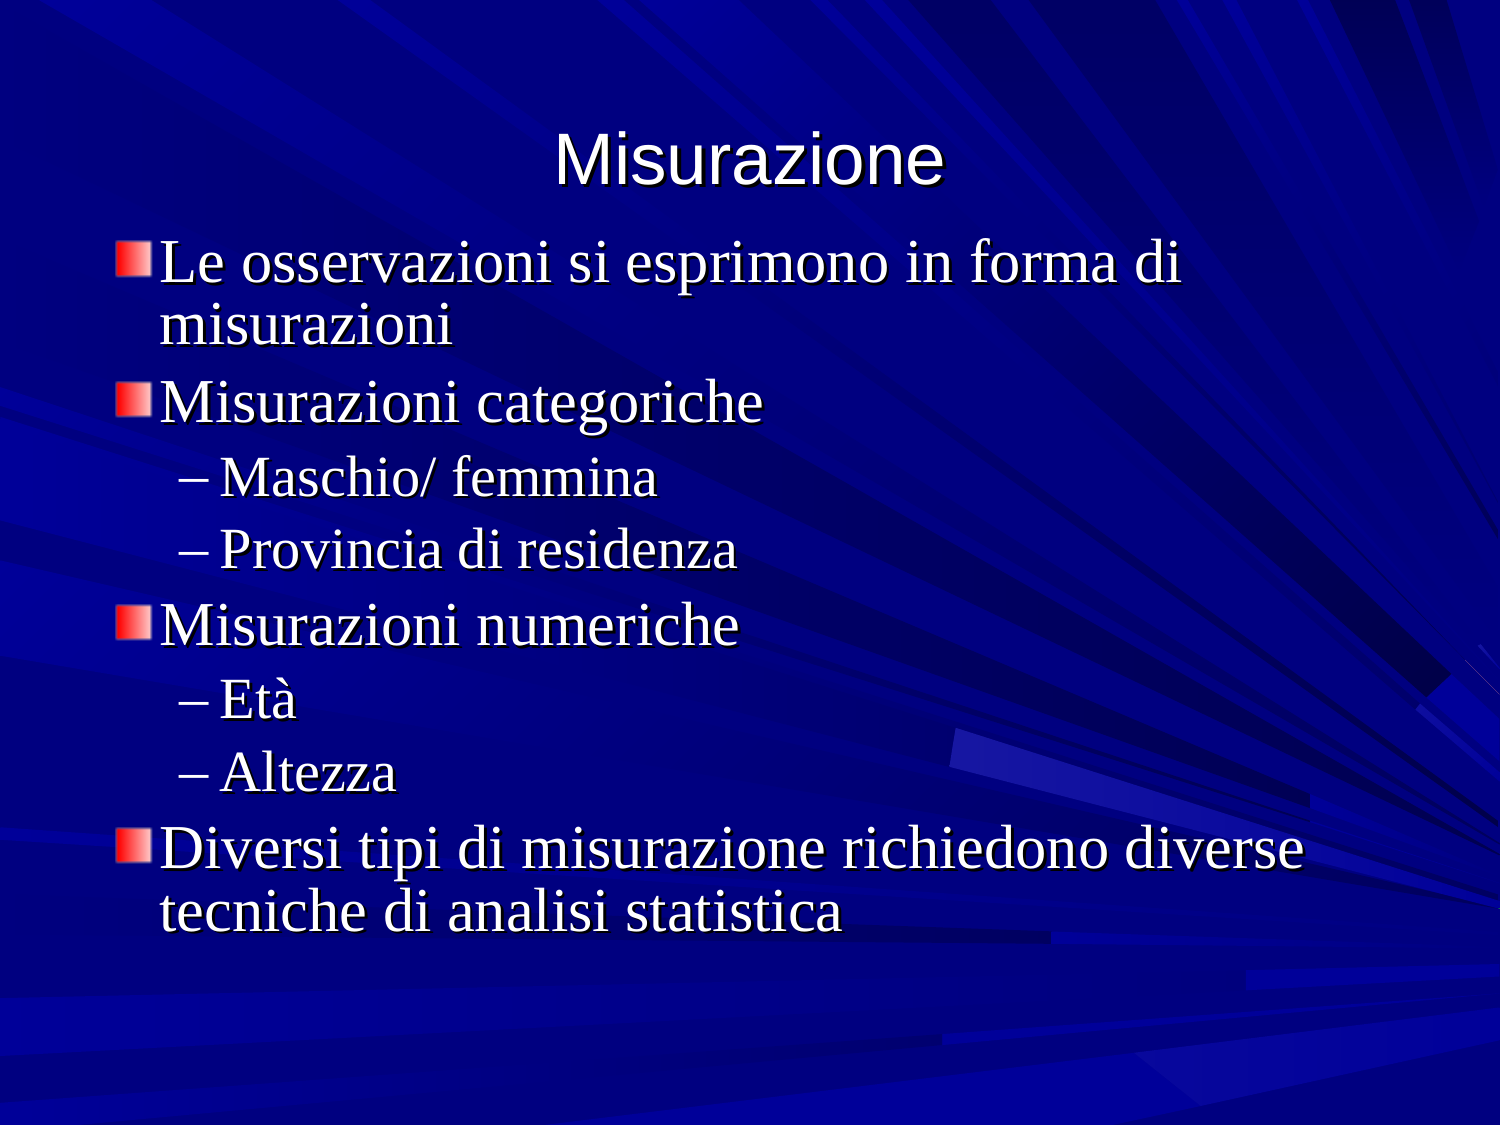

# Misurazione
Le osservazioni si esprimono in forma di misurazioni
Misurazioni categoriche
Maschio/ femmina
Provincia di residenza
Misurazioni numeriche
Età
Altezza
Diversi tipi di misurazione richiedono diverse tecniche di analisi statistica